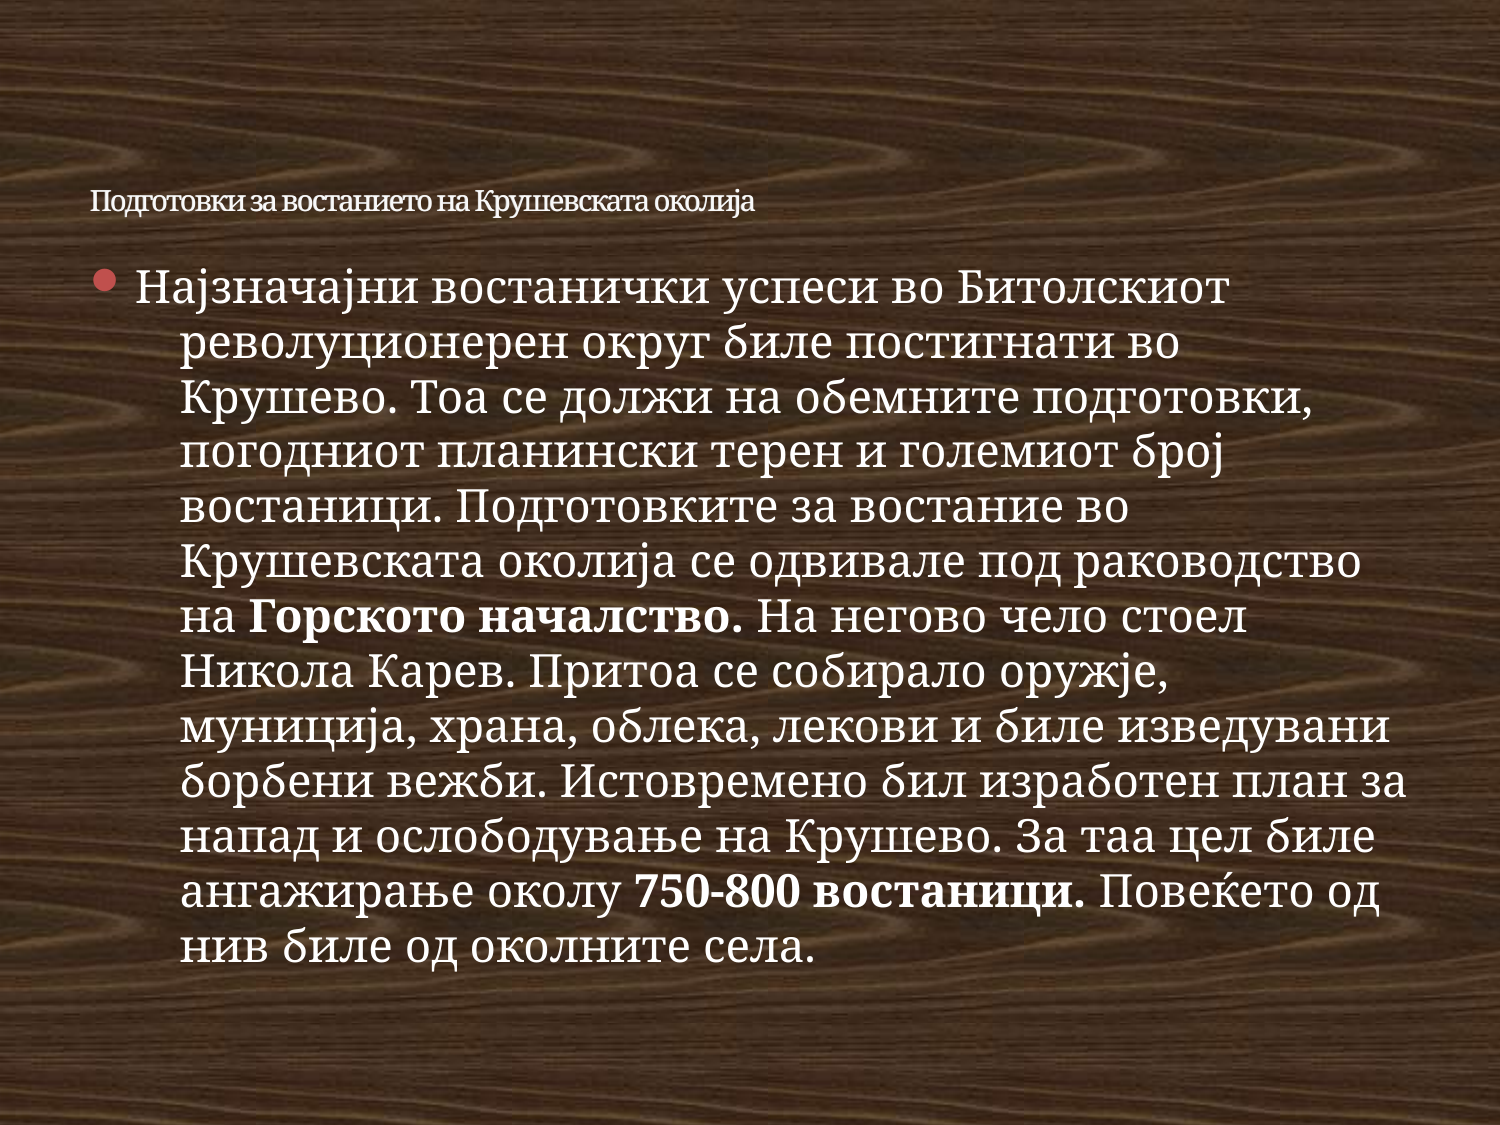

Подготовки за востанието на Крушевската околија
# Најзначајни востанички успеси во Битолскиот револуционерен округ биле постигнати во Крушево. Тоа се должи на обемните подготовки, погодниот планински терен и големиот број востаници. Подготовките за востание во Крушевската околија се одвивале под раководство на Горското началство. На негово чело стоел Никола Карев. Притоа се собирало оружје, муниција, храна, облека, лекови и биле изведувани борбени вежби. Истовремено бил изработен план за напад и ослободување на Крушево. За таа цел биле ангажирање околу 750-800 востаници. Повеќето од нив биле од околните села.